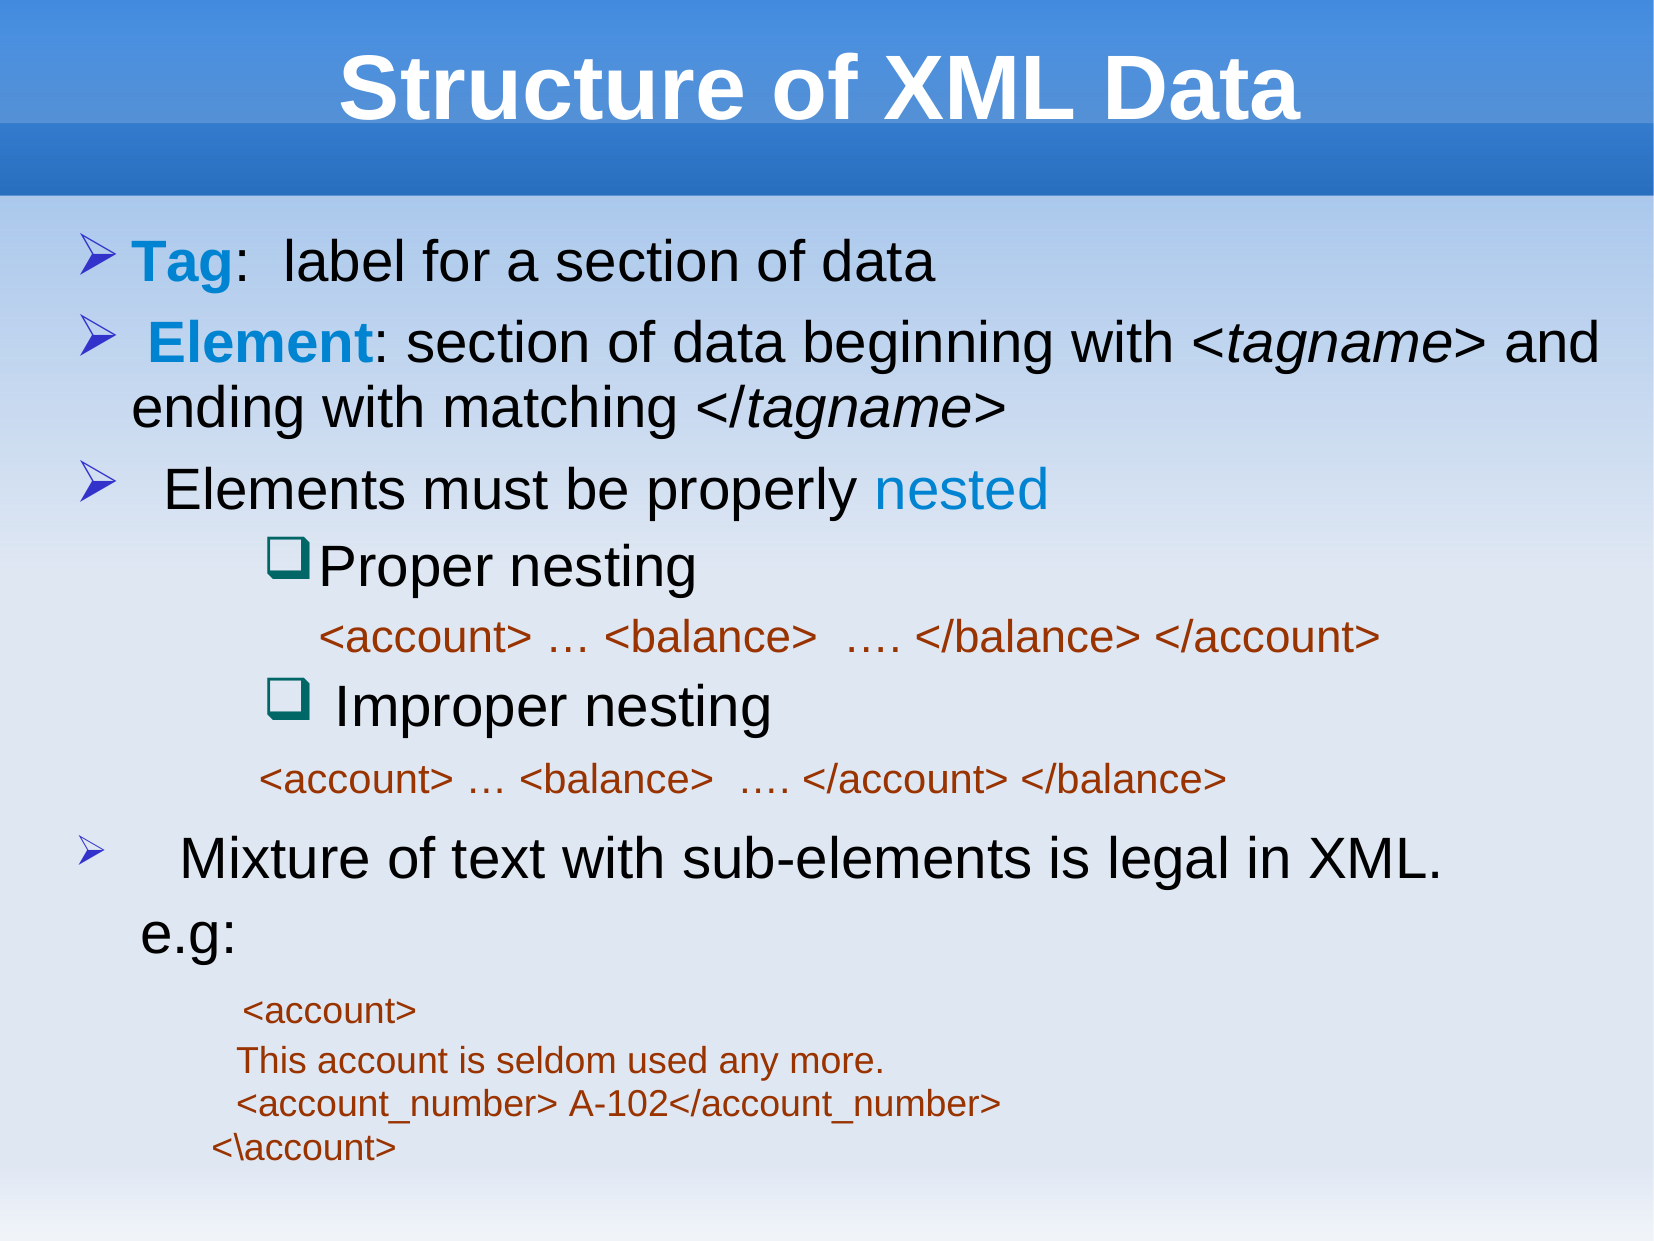

Structure of XML Data
Tag: label for a section of data
 Element: section of data beginning with <tagname> and ending with matching </tagname>
 Elements must be properly nested
Proper nesting
<account> … <balance> …. </balance> </account>
 Improper nesting
 <account> … <balance> …. </account> </balance>
 Mixture of text with sub-elements is legal in XML.
 e.g:
 <account>
	 This account is seldom used any more.
	 <account_number> A-102</account_number>
 <\account>